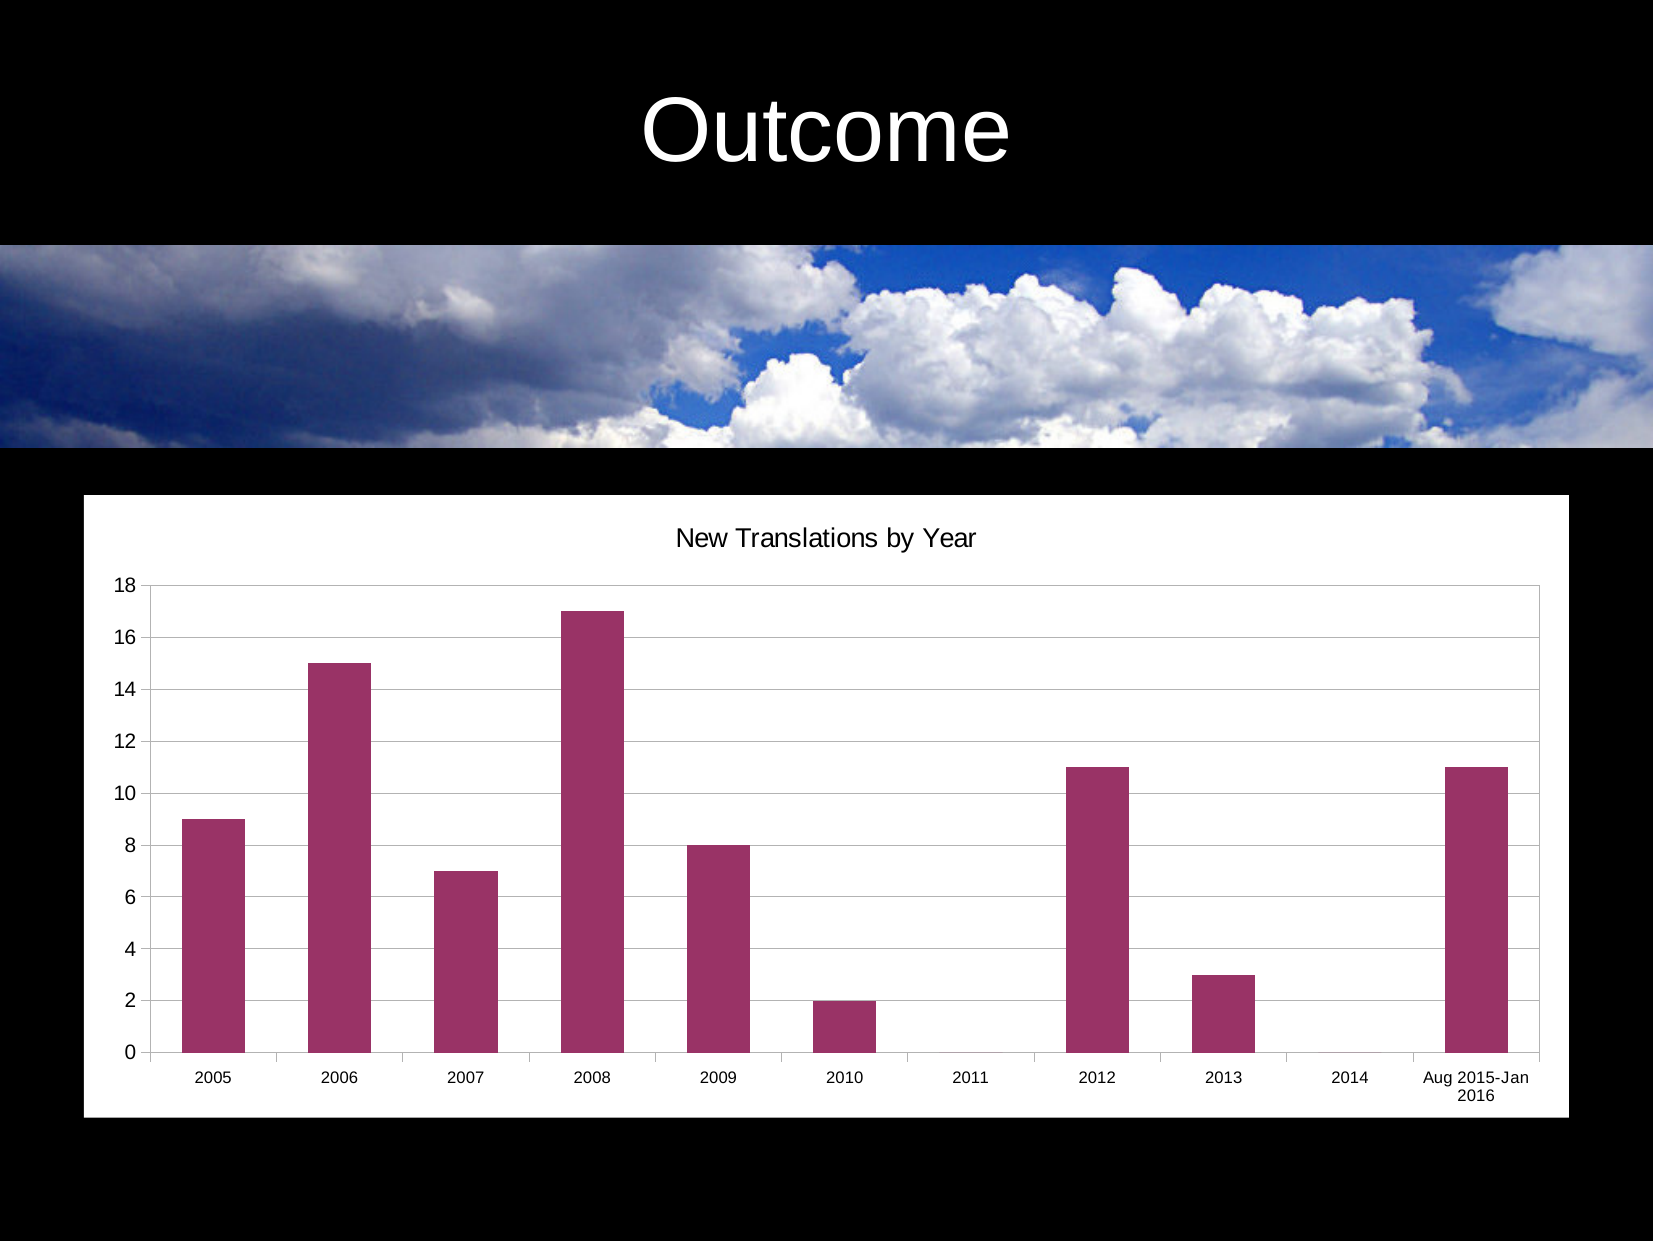

# Outcome
### Chart: New Translations by Year
| Category | New Translations |
|---|---|
| 2005 | 9.0 |
| 2006 | 15.0 |
| 2007 | 7.0 |
| 2008 | 17.0 |
| 2009 | 8.0 |
| 2010 | 2.0 |
| 2011 | 0.0 |
| 2012 | 11.0 |
| 2013 | 3.0 |
| 2014 | 0.0 |
| Aug 2015-Jan 2016 | 11.0 |